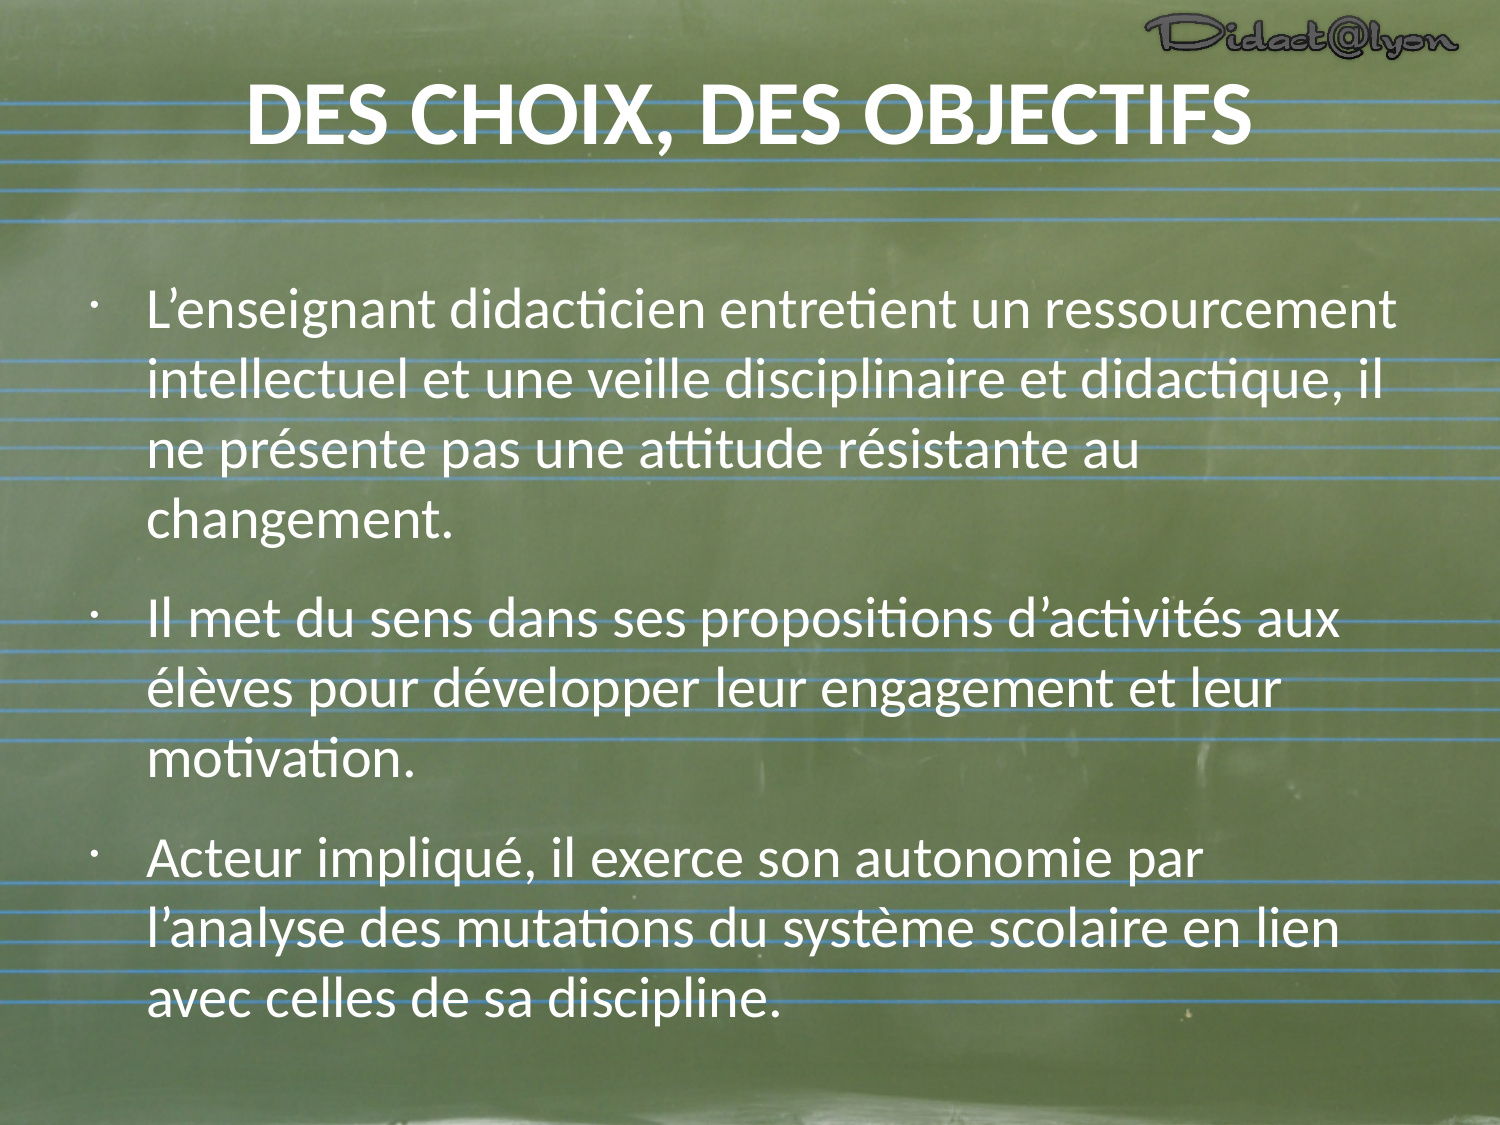

# DES CHOIX, DES OBJECTIFS
L’enseignant didacticien entretient un ressourcement intellectuel et une veille disciplinaire et didactique, il ne présente pas une attitude résistante au changement.
Il met du sens dans ses propositions d’activités aux élèves pour développer leur engagement et leur motivation.
Acteur impliqué, il exerce son autonomie par l’analyse des mutations du système scolaire en lien avec celles de sa discipline.